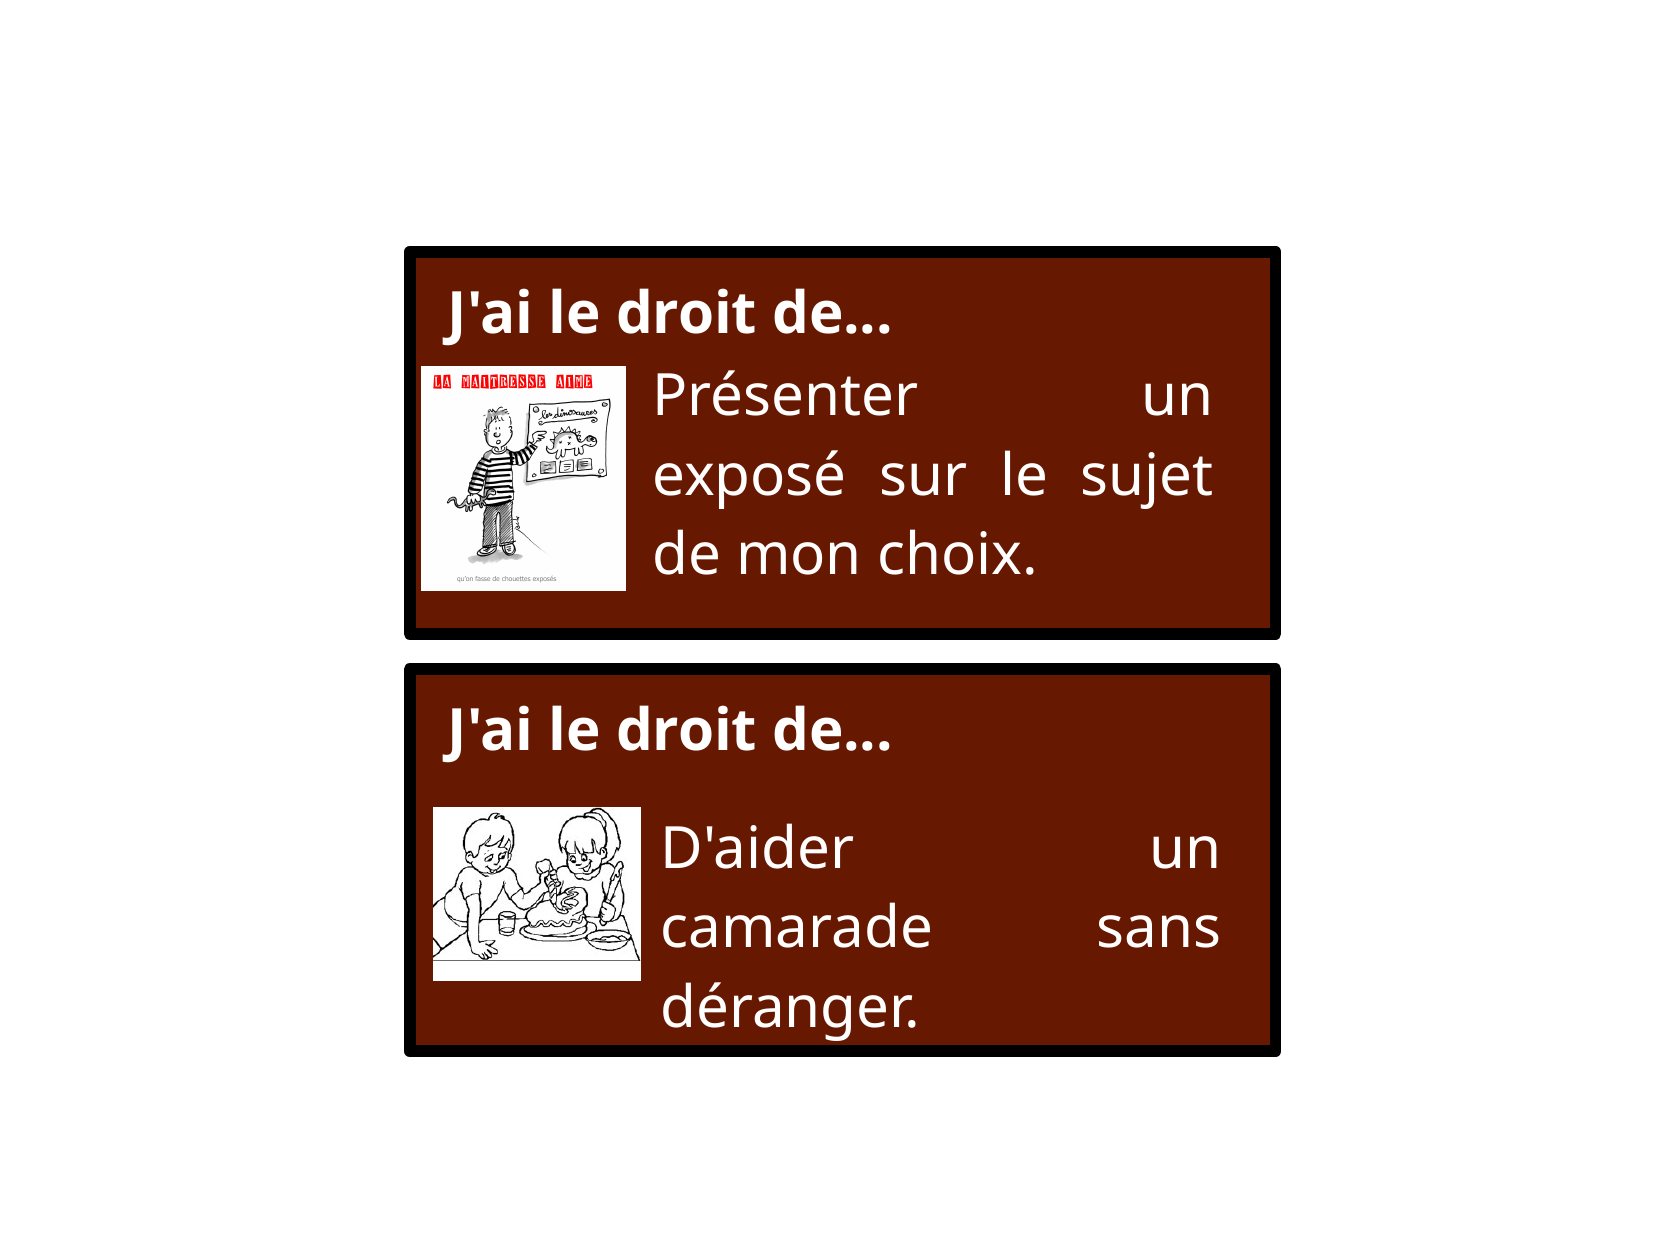

J'ai le droit de...
Présenter un exposé sur le sujet de mon choix.
J'ai le droit de...
D'aider un camarade sans déranger.